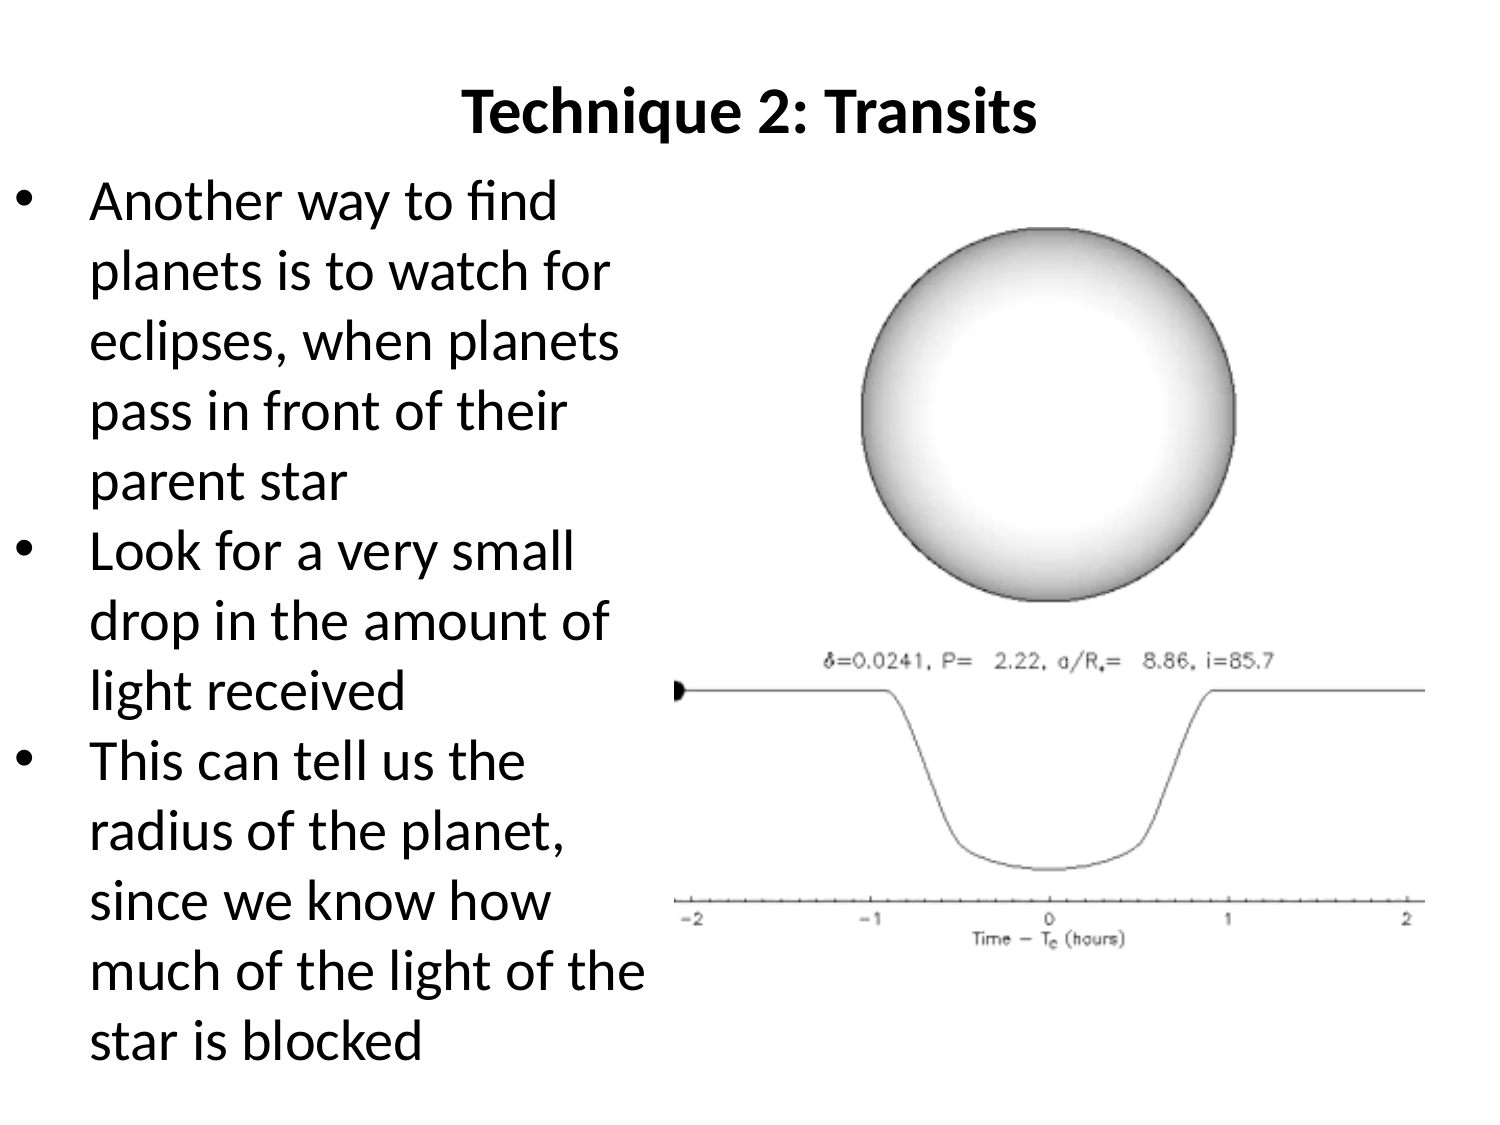

Technique 2: Transits
Another way to find planets is to watch for eclipses, when planets pass in front of their parent star
Look for a very small drop in the amount of light received
This can tell us the radius of the planet, since we know how much of the light of the star is blocked